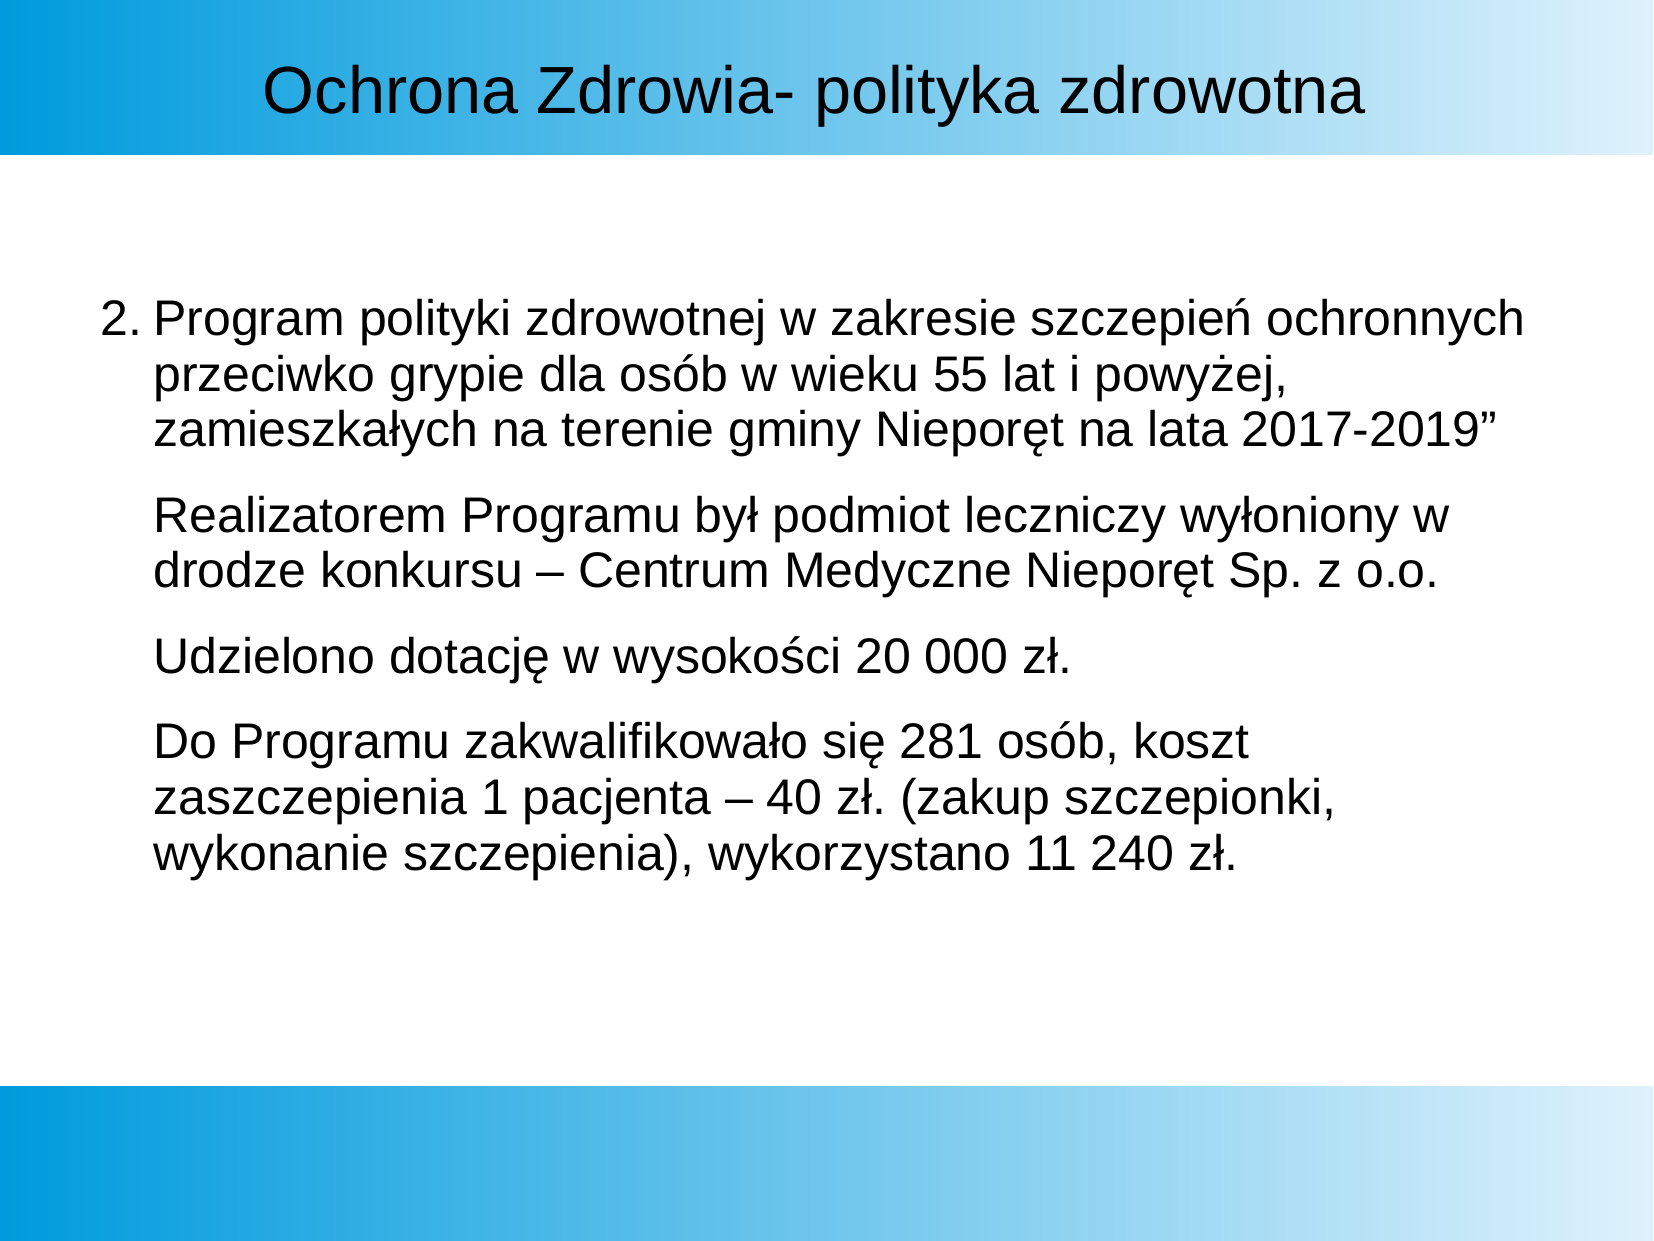

# Ochrona Zdrowia- polityka zdrowotna
Program polityki zdrowotnej w zakresie szczepień ochronnych przeciwko grypie dla osób w wieku 55 lat i powyżej, zamieszkałych na terenie gminy Nieporęt na lata 2017-2019”
Realizatorem Programu był podmiot leczniczy wyłoniony w drodze konkursu – Centrum Medyczne Nieporęt Sp. z o.o.
Udzielono dotację w wysokości 20 000 zł.
Do Programu zakwalifikowało się 281 osób, koszt zaszczepienia 1 pacjenta – 40 zł. (zakup szczepionki, wykonanie szczepienia), wykorzystano 11 240 zł.